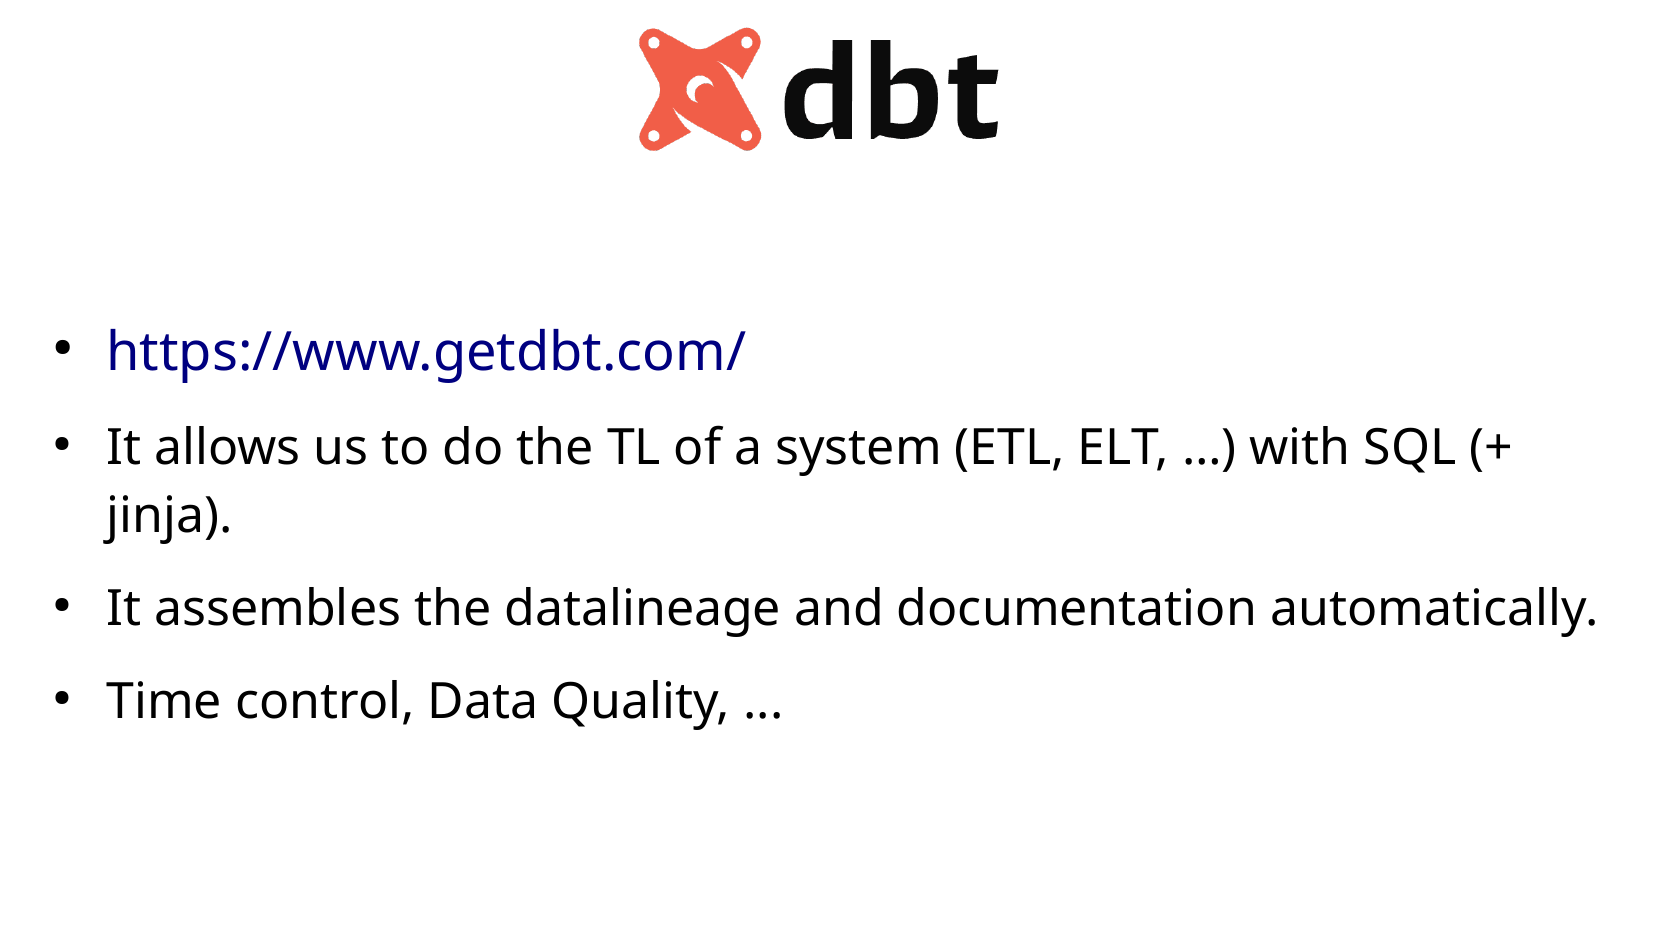

# https://www.getdbt.com/
It allows us to do the TL of a system (ETL, ELT, …) with SQL (+ jinja).
It assembles the datalineage and documentation automatically.
Time control, Data Quality, ...